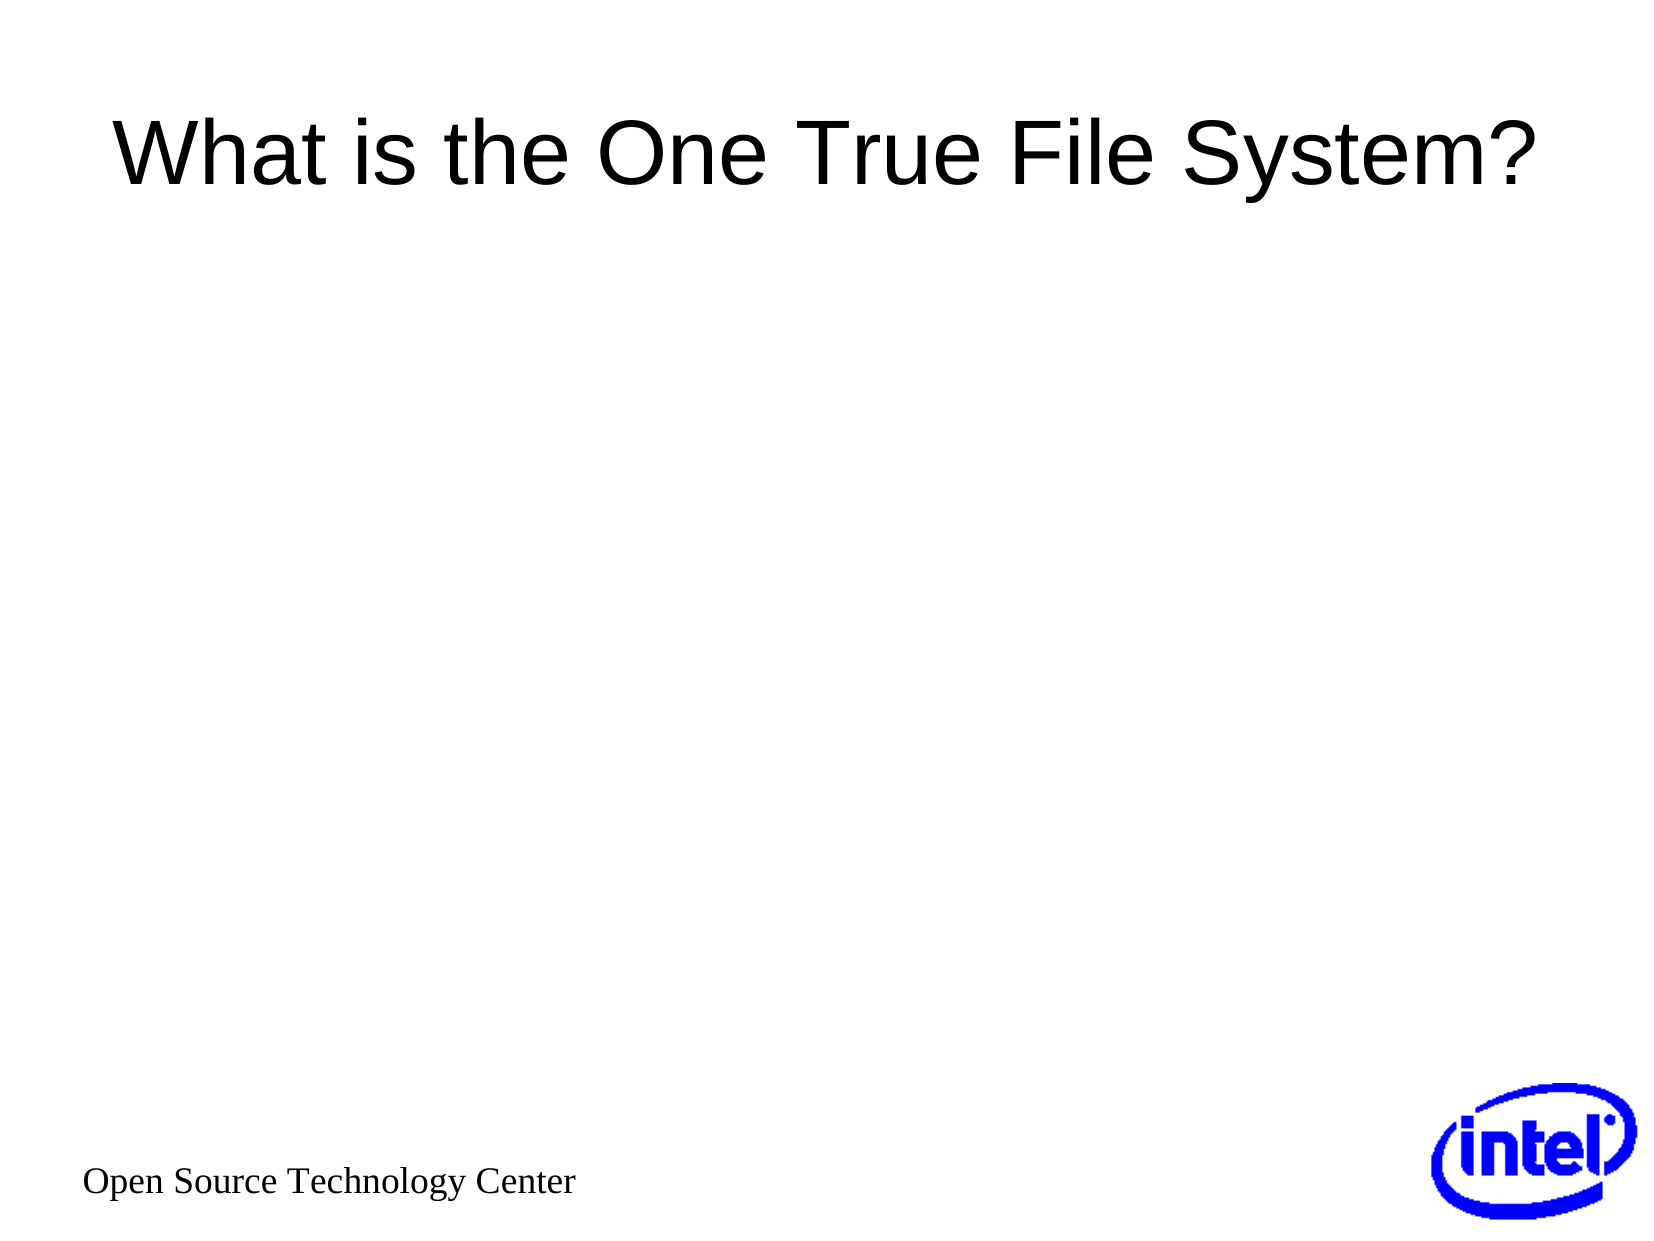

# What is the One True File System?